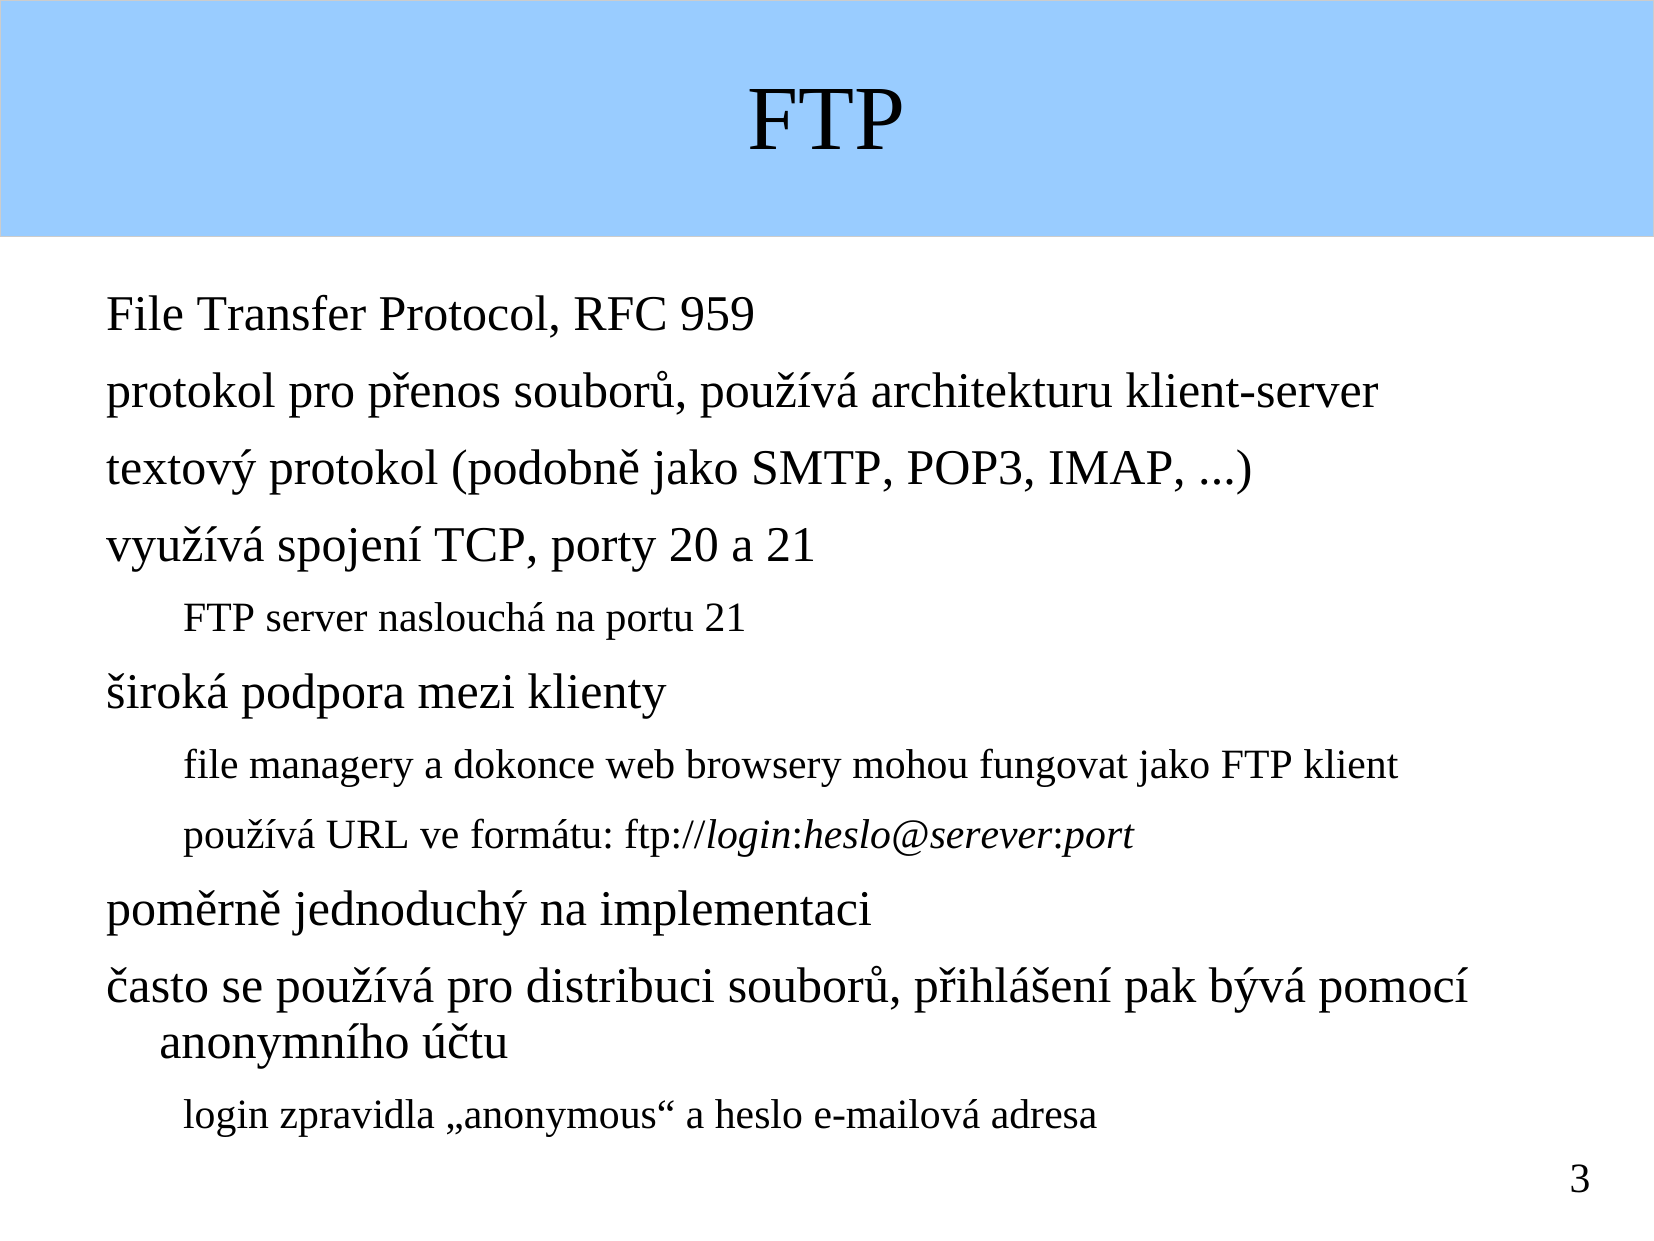

# FTP
File Transfer Protocol, RFC 959
protokol pro přenos souborů, používá architekturu klient-server
textový protokol (podobně jako SMTP, POP3, IMAP, ...)
využívá spojení TCP, porty 20 a 21
FTP server naslouchá na portu 21
široká podpora mezi klienty
file managery a dokonce web browsery mohou fungovat jako FTP klient
používá URL ve formátu: ftp://login:heslo@serever:port
poměrně jednoduchý na implementaci
často se používá pro distribuci souborů, přihlášení pak bývá pomocí anonymního účtu
login zpravidla „anonymous“ a heslo e-mailová adresa